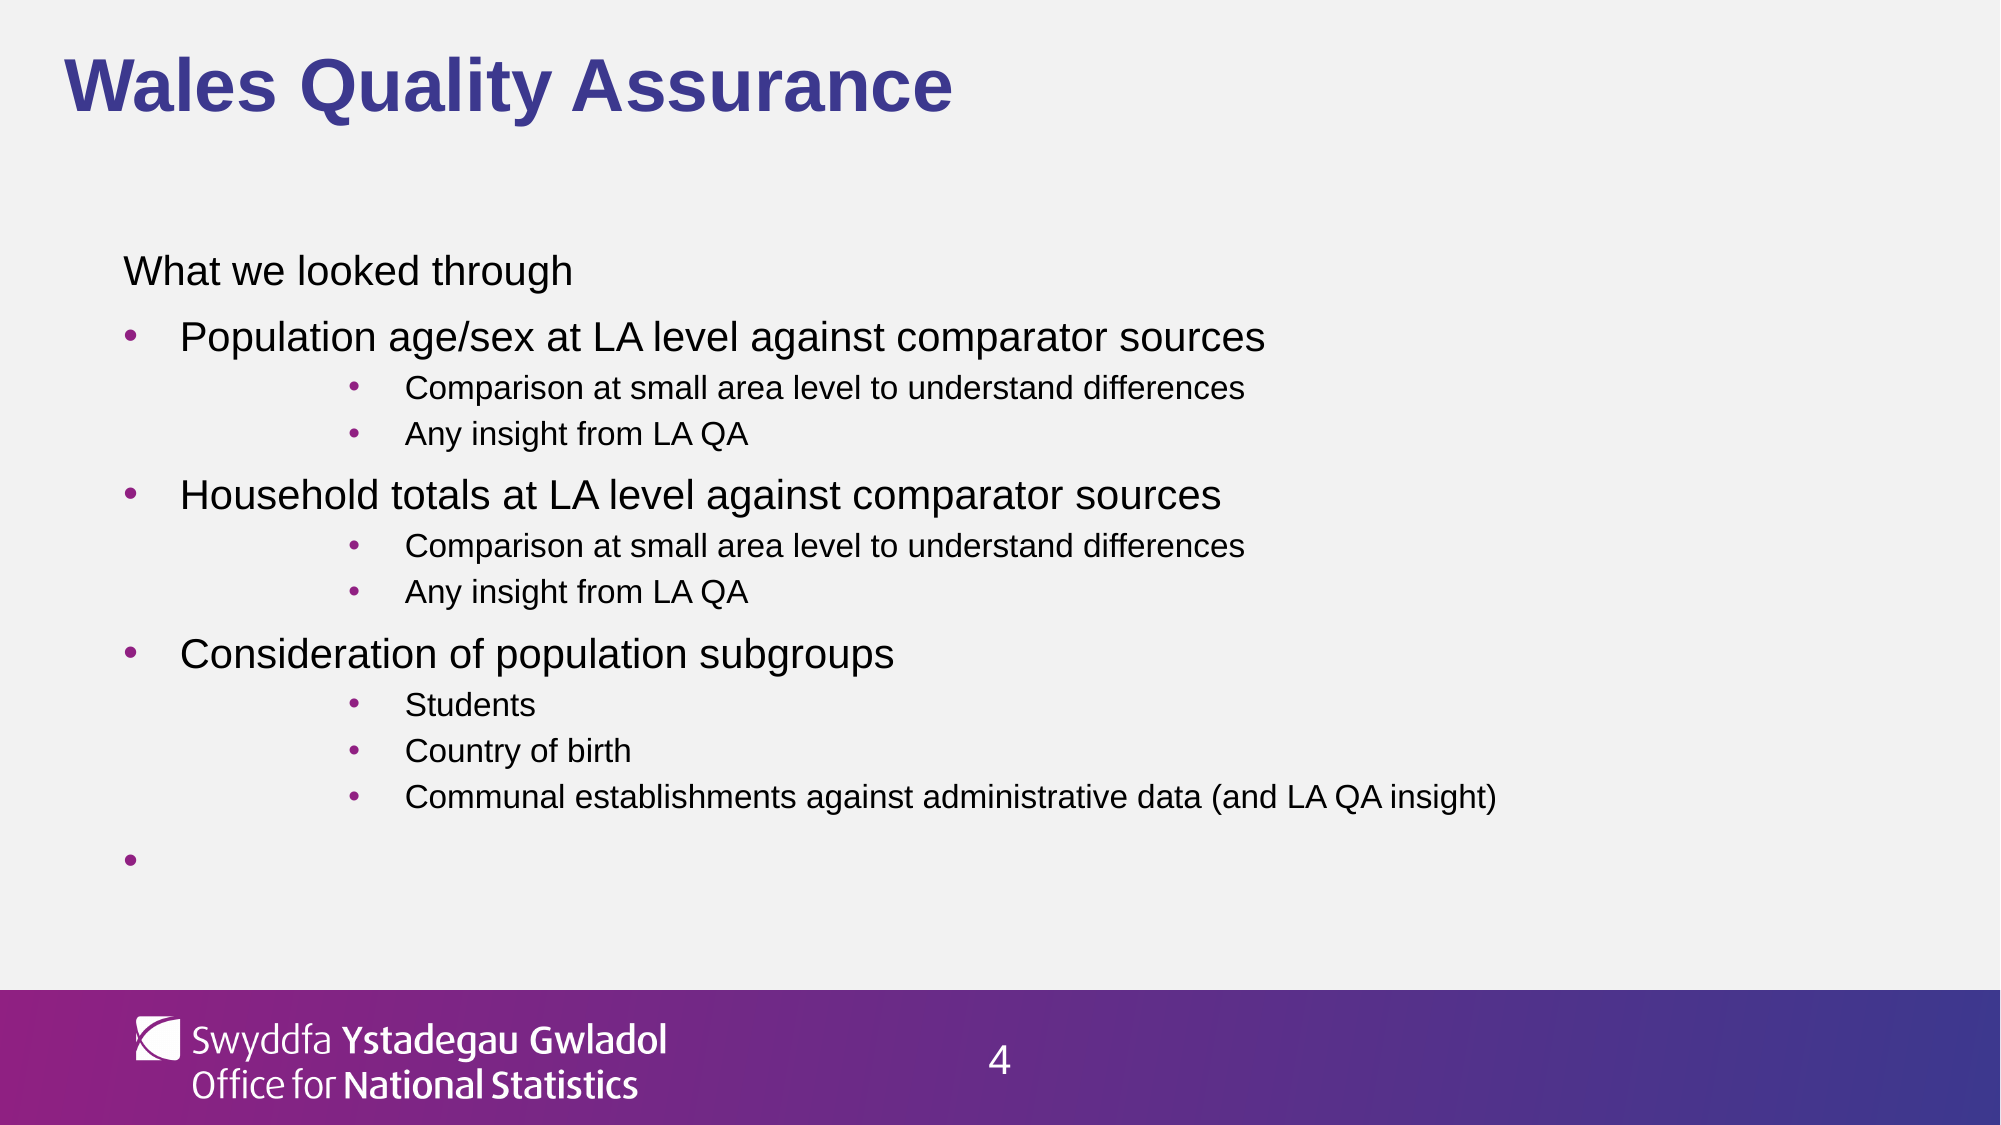

# Wales Quality Assurance
What we looked through
Population age/sex at LA level against comparator sources
Comparison at small area level to understand differences
Any insight from LA QA
Household totals at LA level against comparator sources
Comparison at small area level to understand differences
Any insight from LA QA
Consideration of population subgroups
Students
Country of birth
Communal establishments against administrative data (and LA QA insight)
3